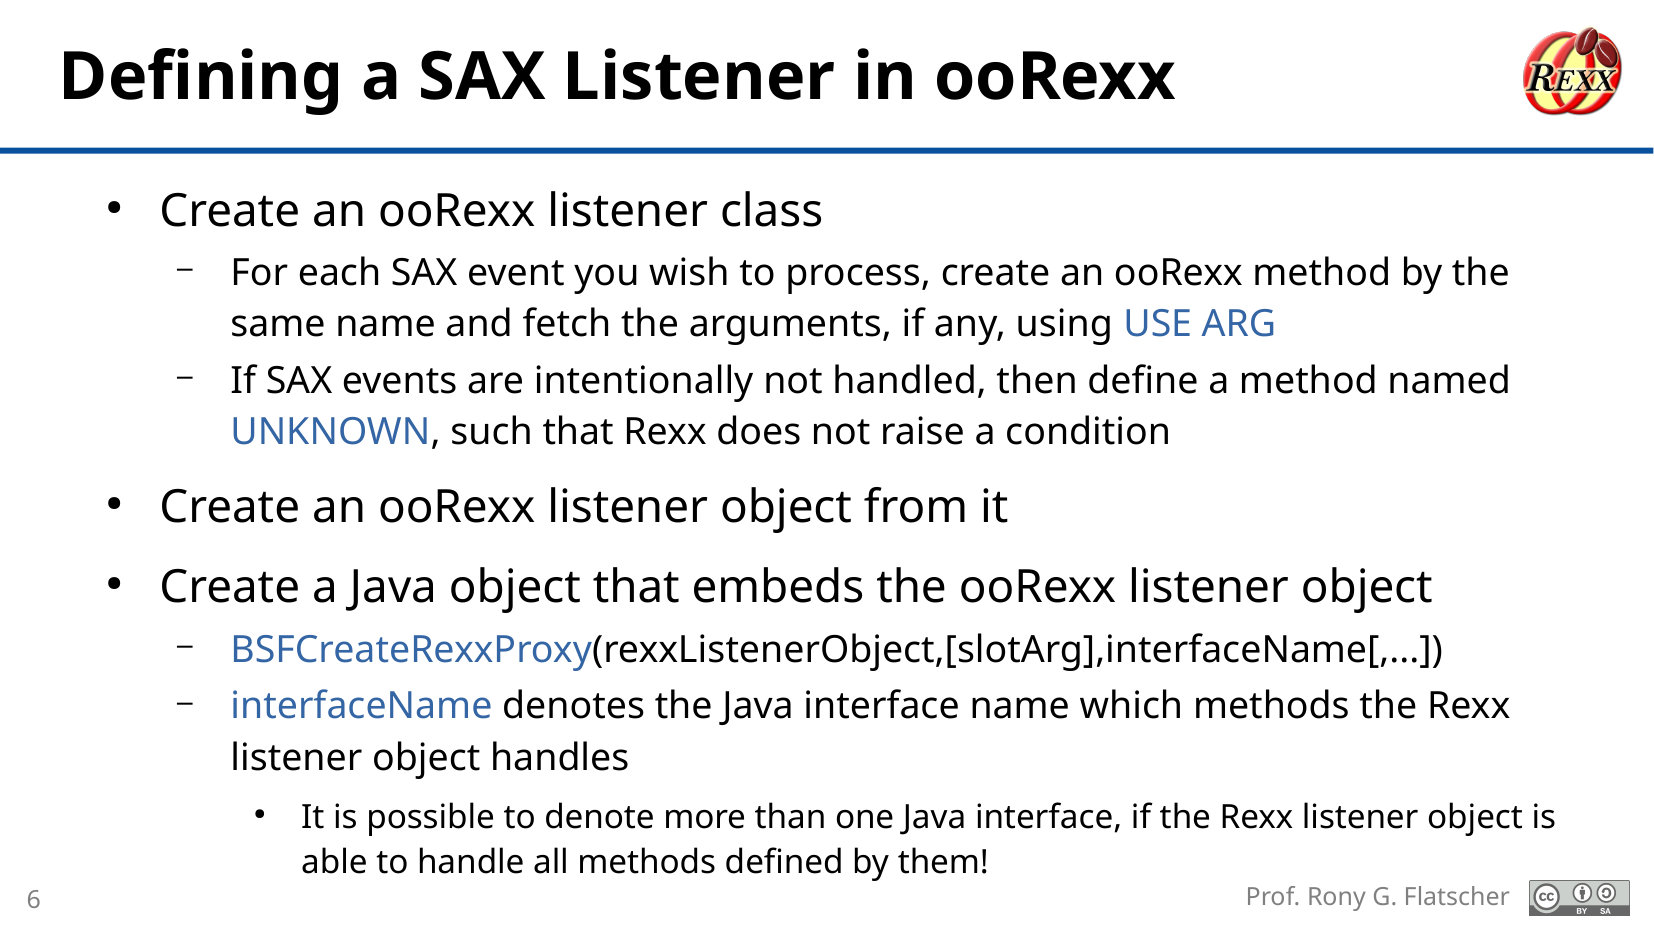

# Defining a SAX Listener in ooRexx
Create an ooRexx listener class
For each SAX event you wish to process, create an ooRexx method by the same name and fetch the arguments, if any, using USE ARG
If SAX events are intentionally not handled, then define a method named UNKNOWN, such that Rexx does not raise a condition
Create an ooRexx listener object from it
Create a Java object that embeds the ooRexx listener object
BSFCreateRexxProxy(rexxListenerObject,[slotArg],interfaceName[,...])
interfaceName denotes the Java interface name which methods the Rexx listener object handles
It is possible to denote more than one Java interface, if the Rexx listener object is able to handle all methods defined by them!